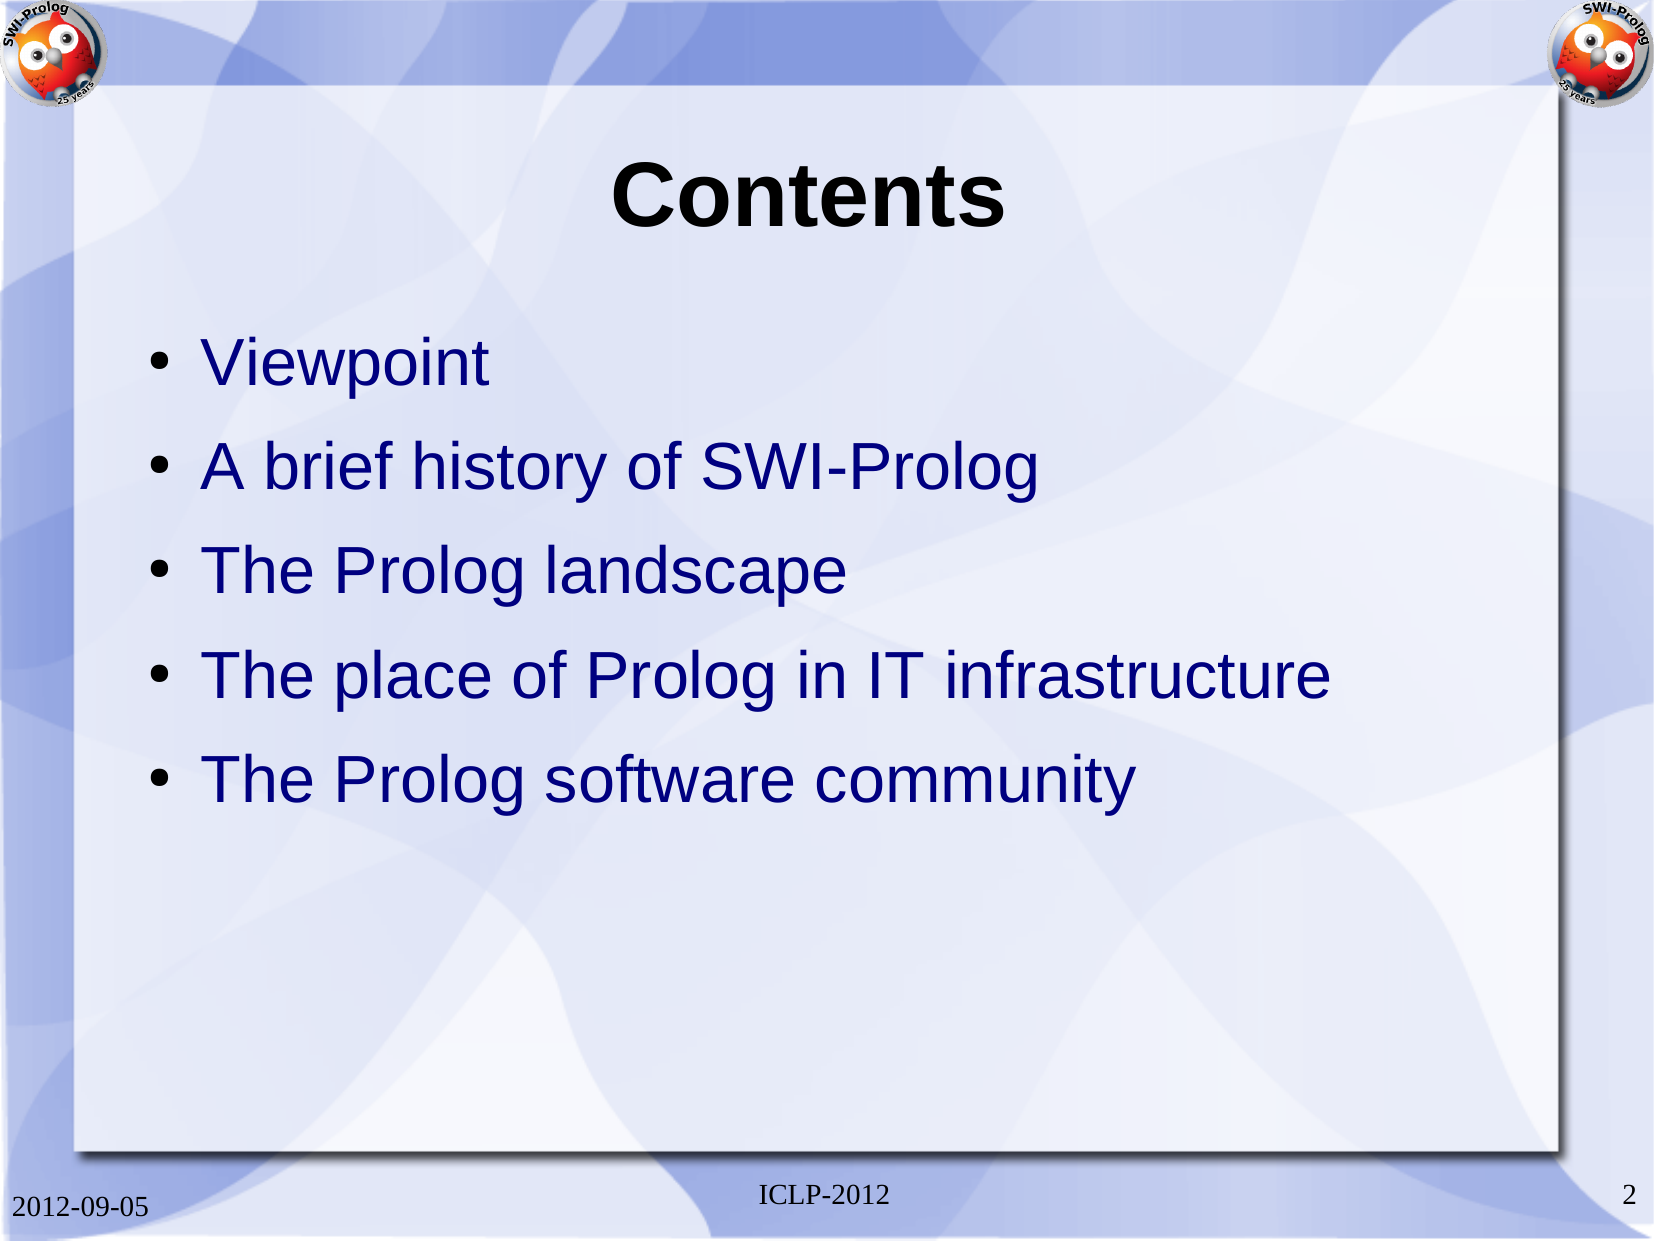

# Contents
Viewpoint
A brief history of SWI-Prolog
The Prolog landscape
The place of Prolog in IT infrastructure
The Prolog software community
ICLP-2012
2
2012-09-05